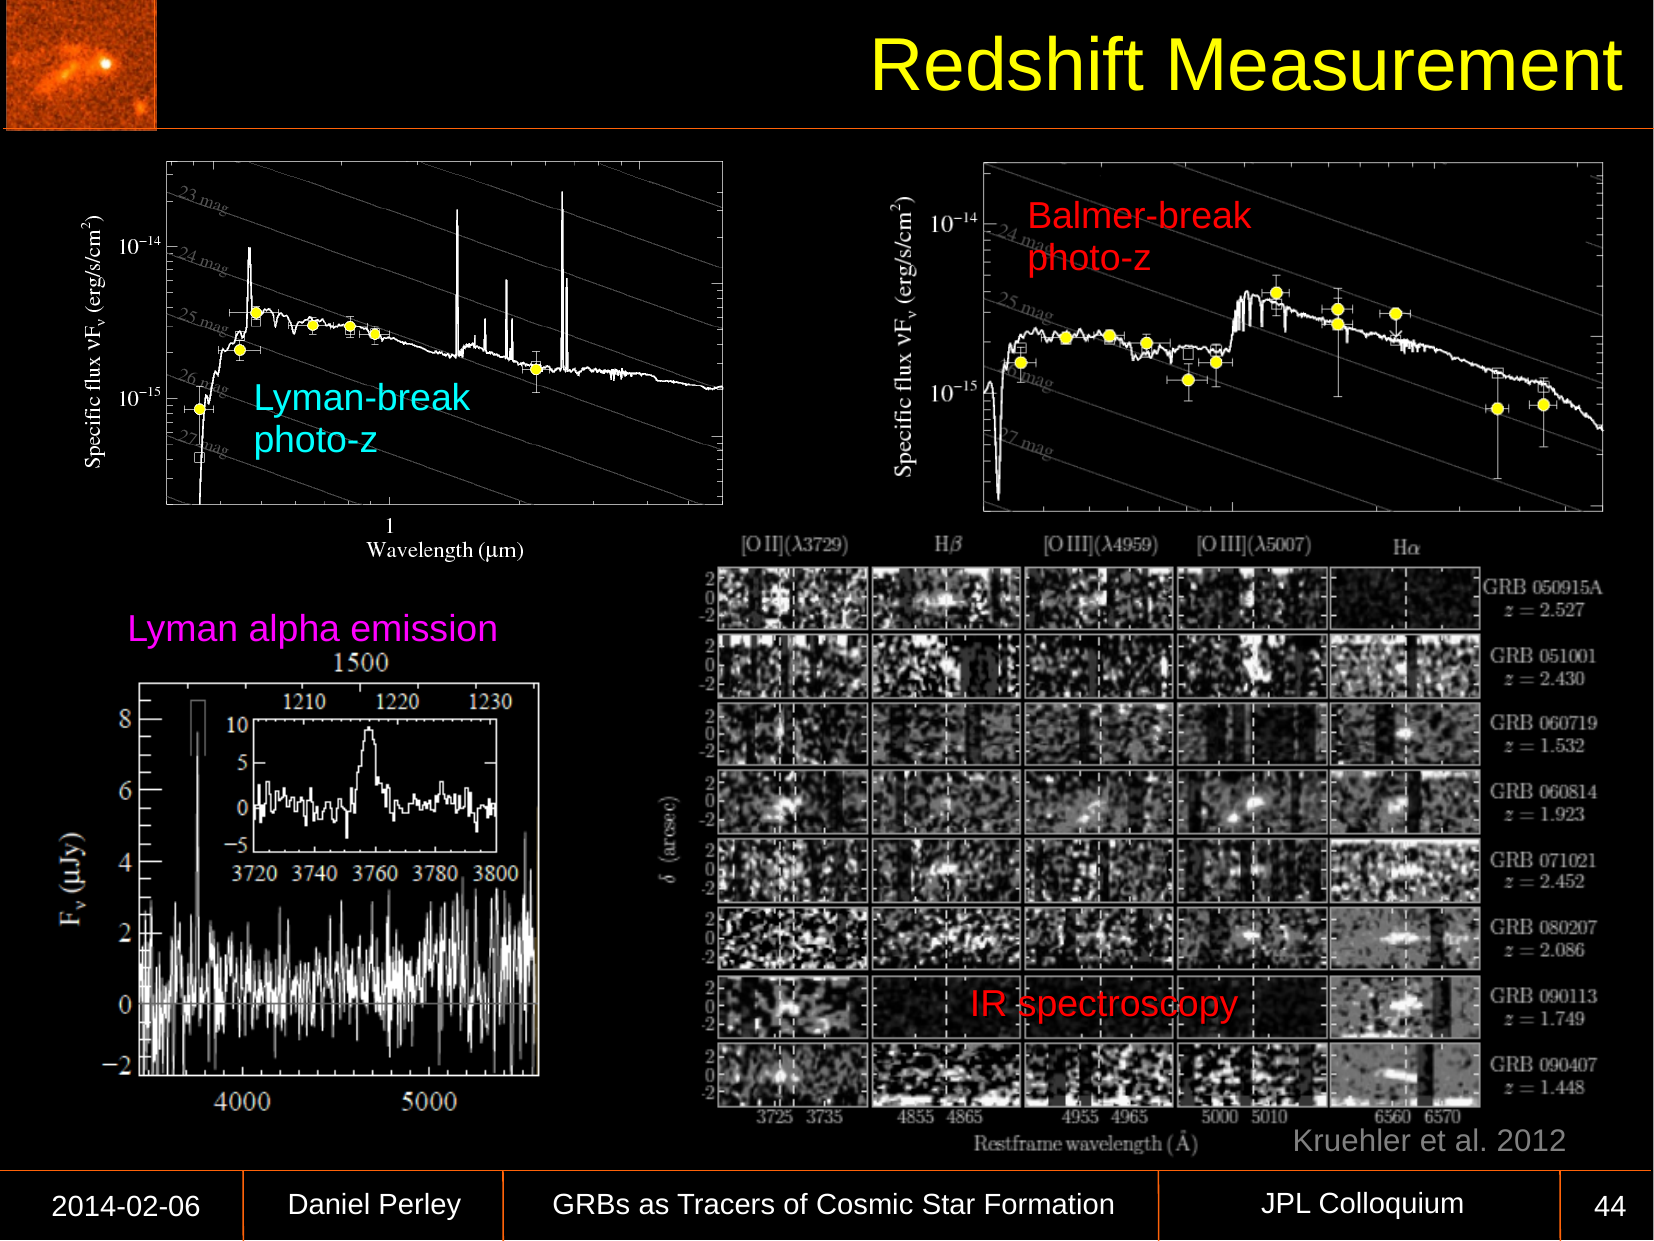

# Redshift Measurement
Balmer-break photo-z
Lyman-break photo-z
Lyman alpha emission
IR spectroscopy
Kruehler et al. 2012
2014-02-06
44